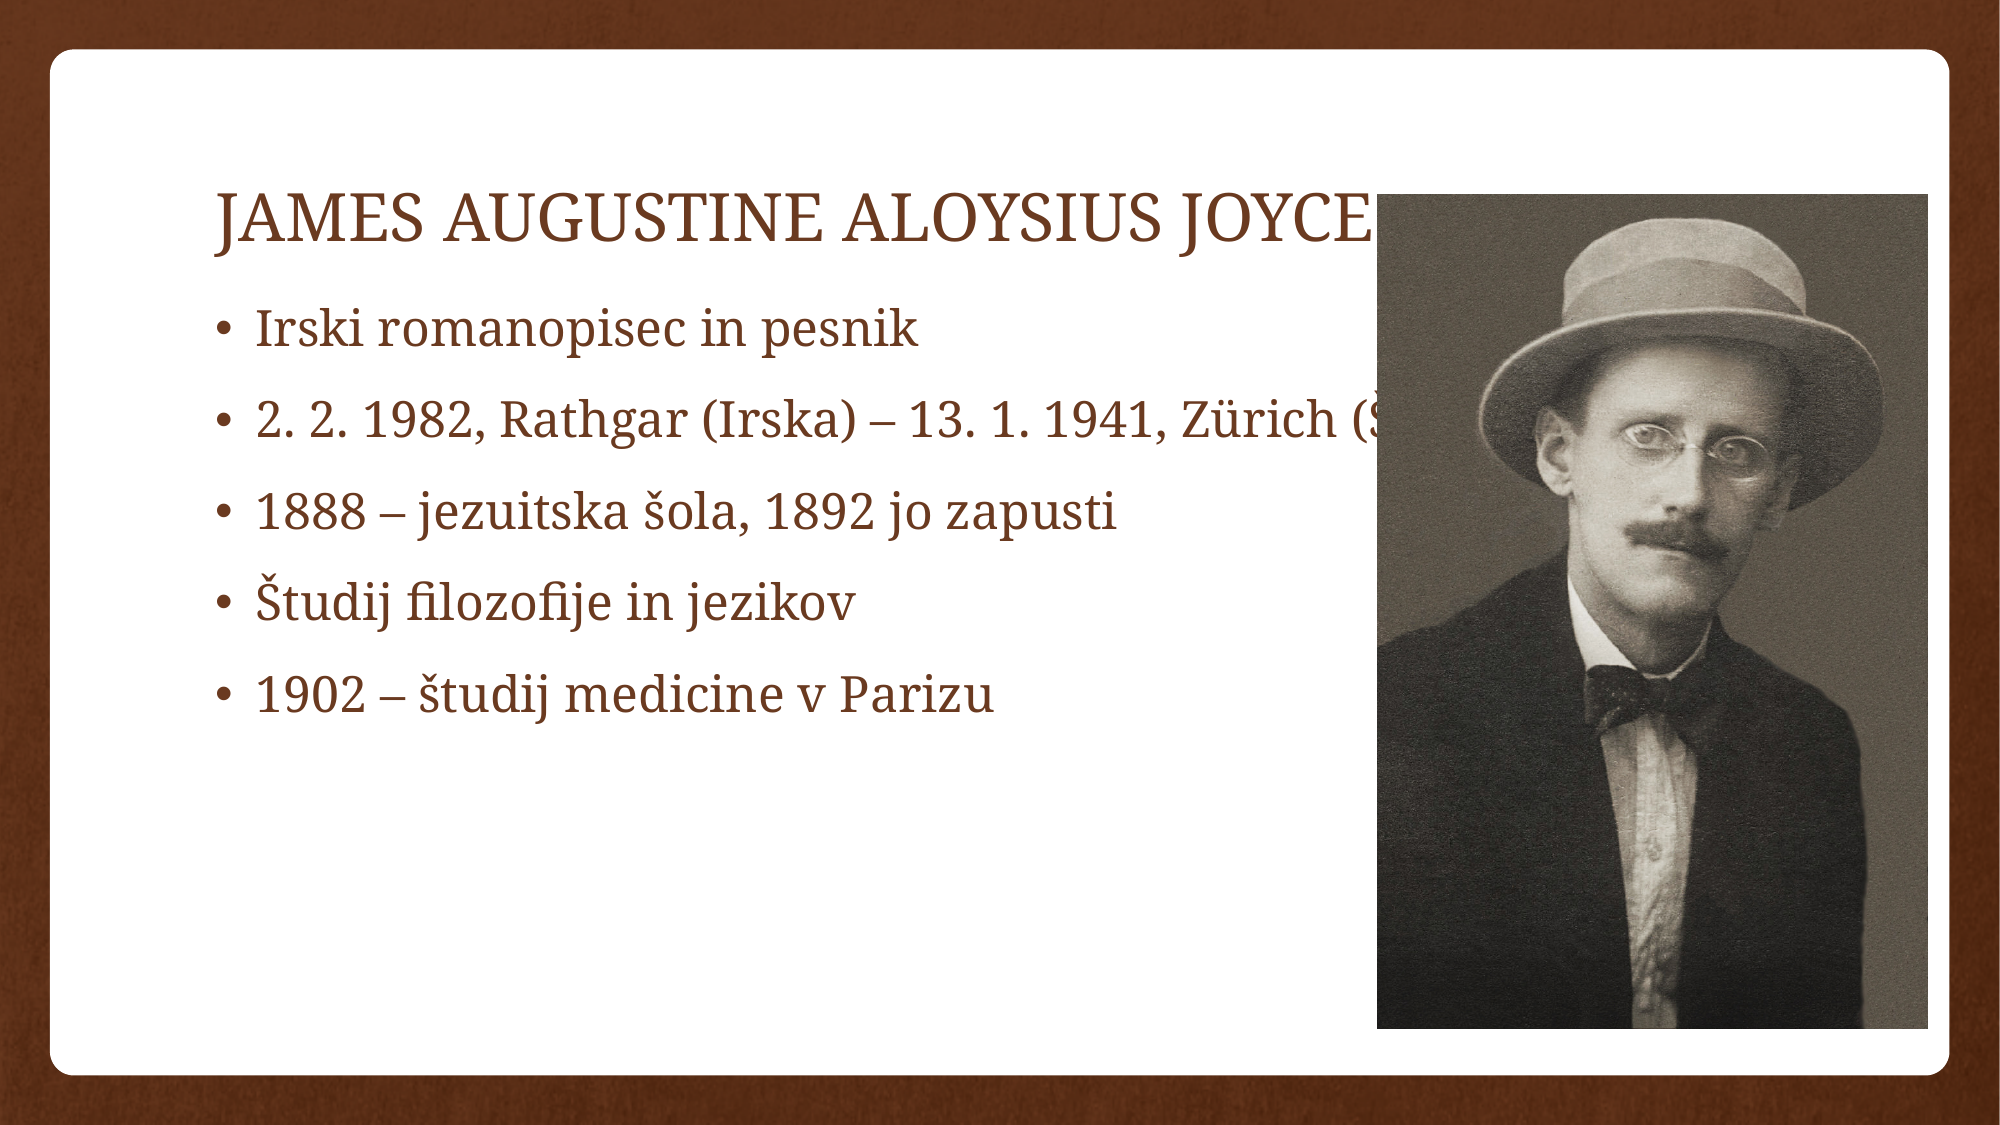

# JAMES AUGUSTINE ALOYSIUS JOYCE
Irski romanopisec in pesnik
2. 2. 1982, Rathgar (Irska) – 13. 1. 1941, Zürich (Švica)
1888 – jezuitska šola, 1892 jo zapusti
Študij filozofije in jezikov
1902 – študij medicine v Parizu